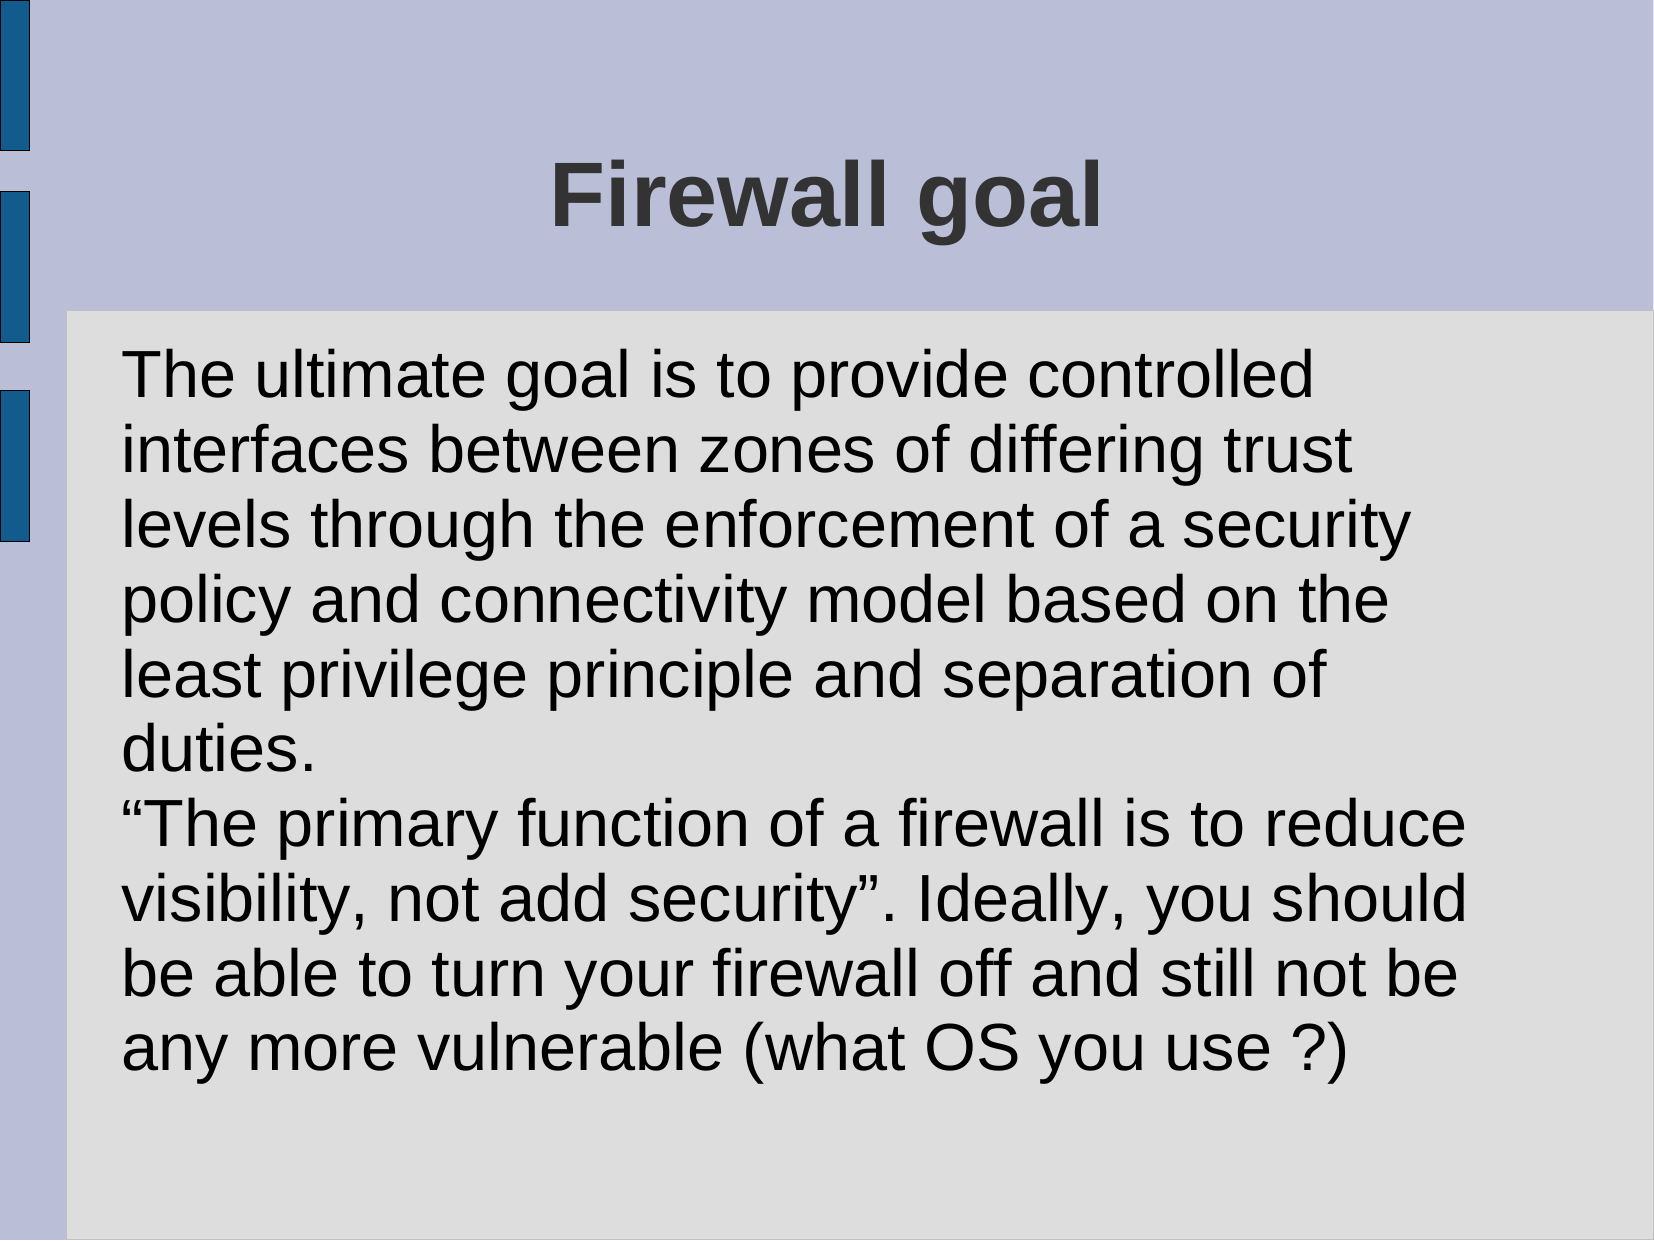

# Firewall goal
The ultimate goal is to provide controlled interfaces between zones of differing trust levels through the enforcement of a security policy and connectivity model based on the least privilege principle and separation of duties.
“The primary function of a firewall is to reduce visibility, not add security”. Ideally, you should be able to turn your firewall off and still not be any more vulnerable (what OS you use ?)